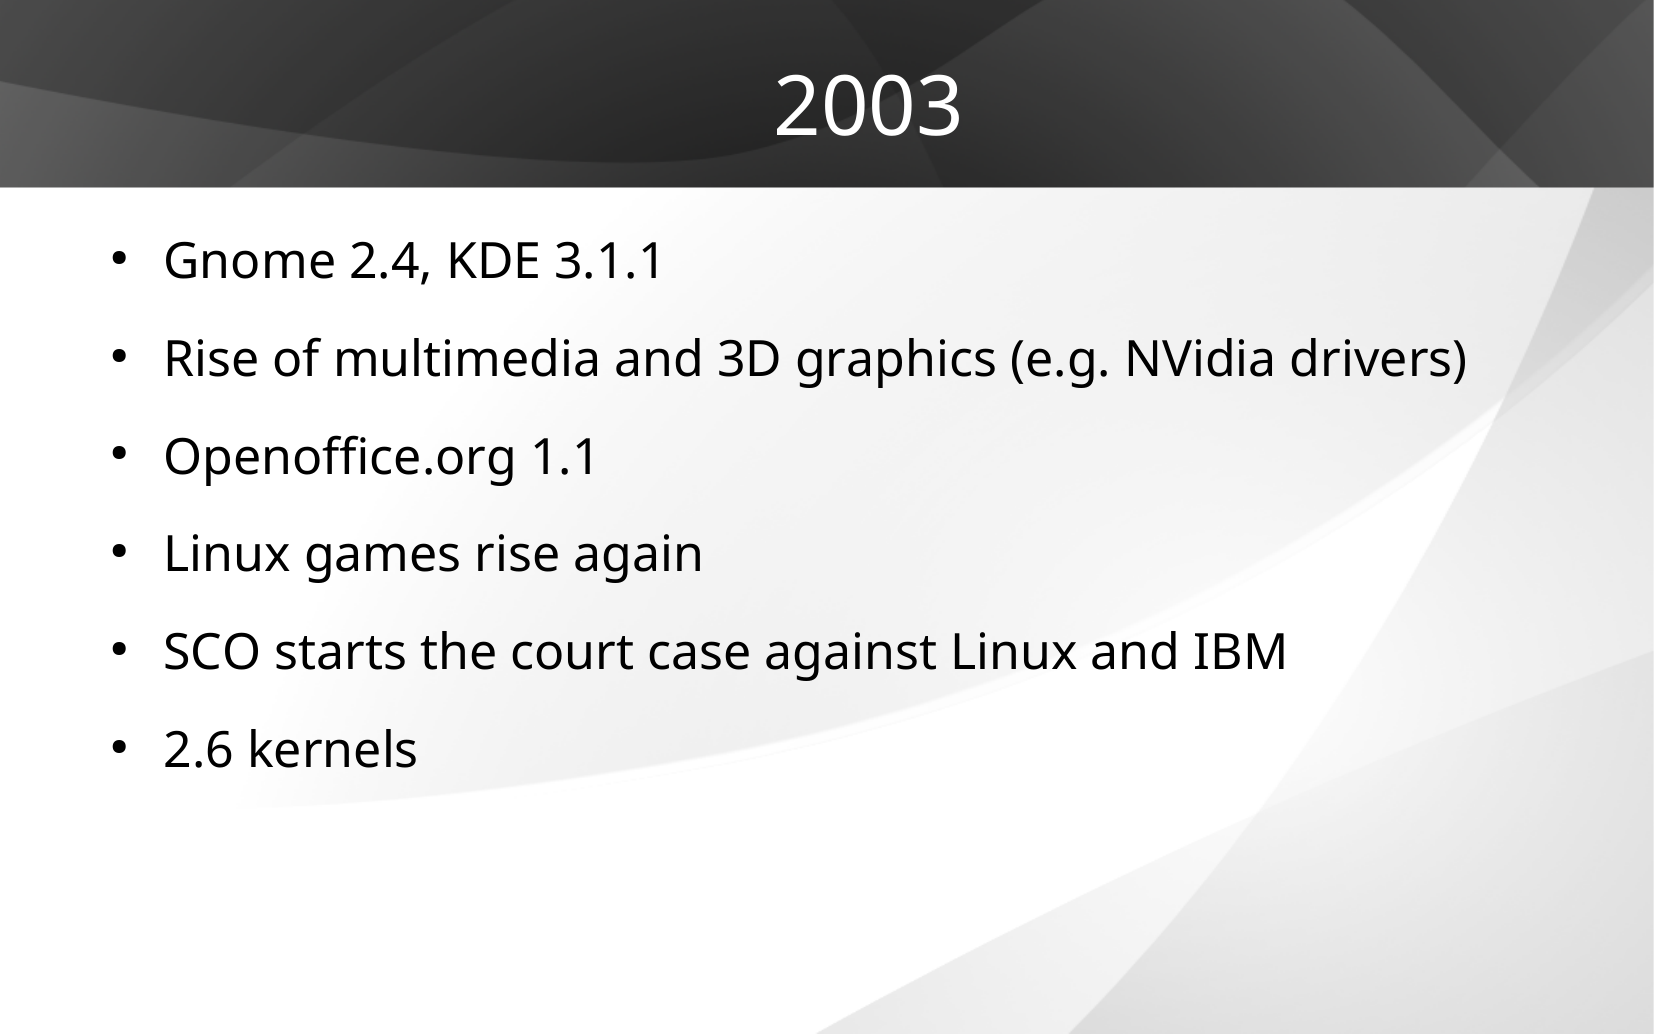

# 2003
Gnome 2.4, KDE 3.1.1
Rise of multimedia and 3D graphics (e.g. NVidia drivers)
Openoffice.org 1.1
Linux games rise again
SCO starts the court case against Linux and IBM
2.6 kernels